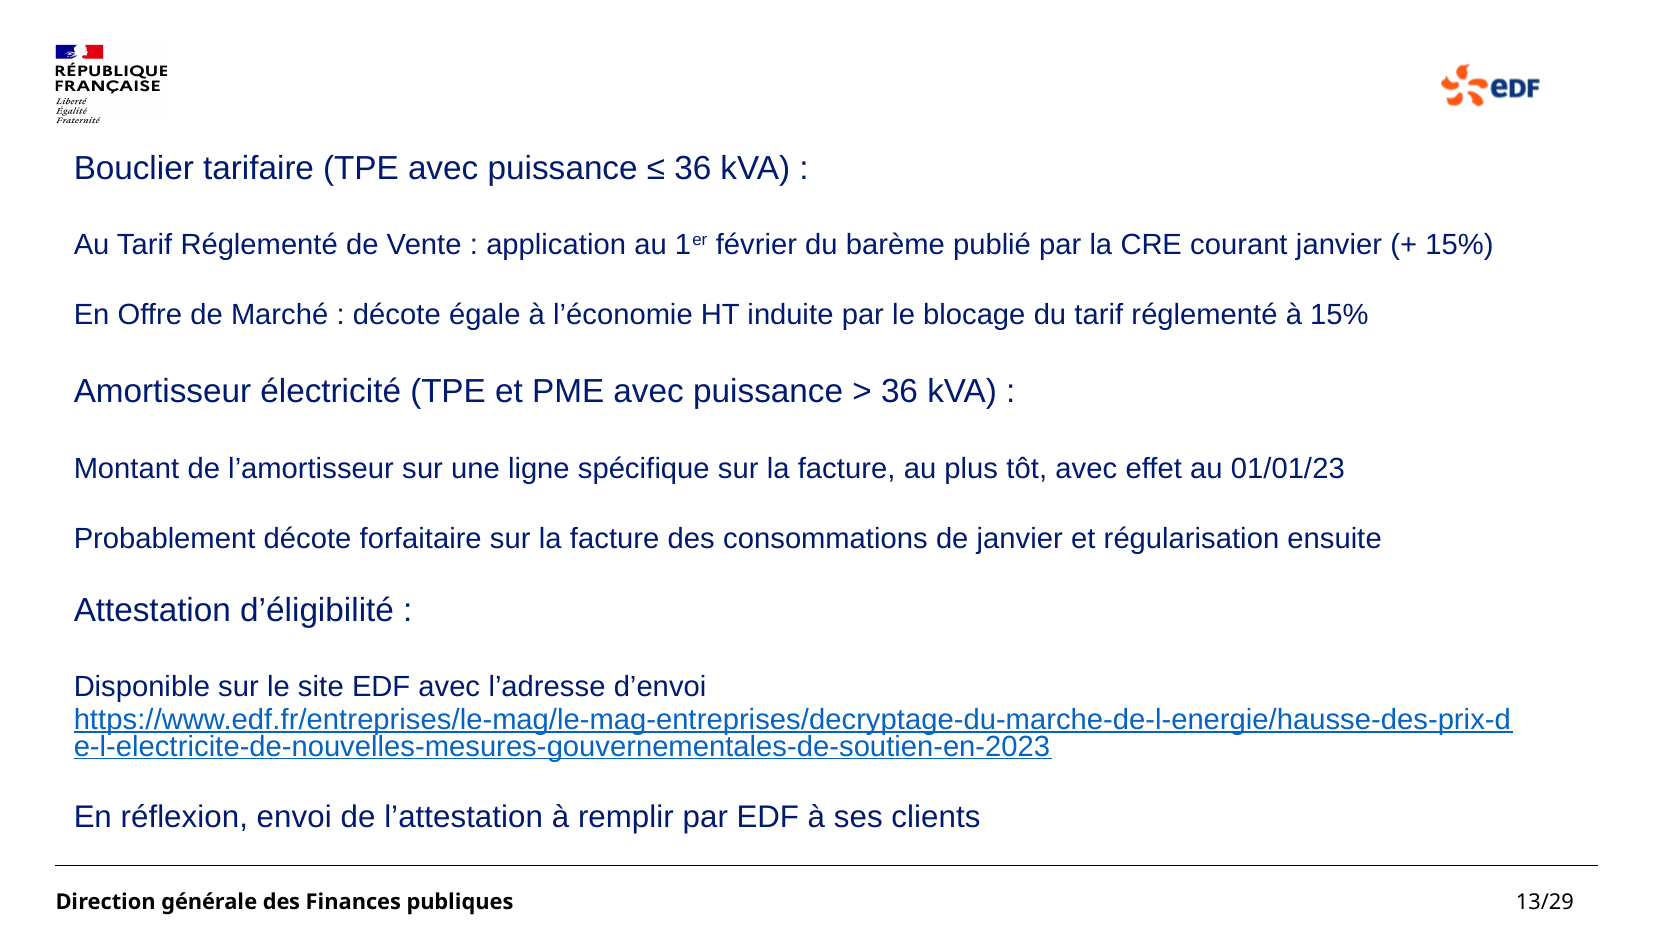

Bouclier tarifaire (TPE avec puissance ≤ 36 kVA) :
Au Tarif Réglementé de Vente : application au 1er février du barème publié par la CRE courant janvier (+ 15%)
En Offre de Marché : décote égale à l’économie HT induite par le blocage du tarif réglementé à 15%
Amortisseur électricité (TPE et PME avec puissance > 36 kVA) :
Montant de l’amortisseur sur une ligne spécifique sur la facture, au plus tôt, avec effet au 01/01/23
Probablement décote forfaitaire sur la facture des consommations de janvier et régularisation ensuite
Attestation d’éligibilité :
Disponible sur le site EDF avec l’adresse d’envoi
https://www.edf.fr/entreprises/le-mag/le-mag-entreprises/decryptage-du-marche-de-l-energie/hausse-des-prix-de-l-electricite-de-nouvelles-mesures-gouvernementales-de-soutien-en-2023
En réflexion, envoi de l’attestation à remplir par EDF à ses clients